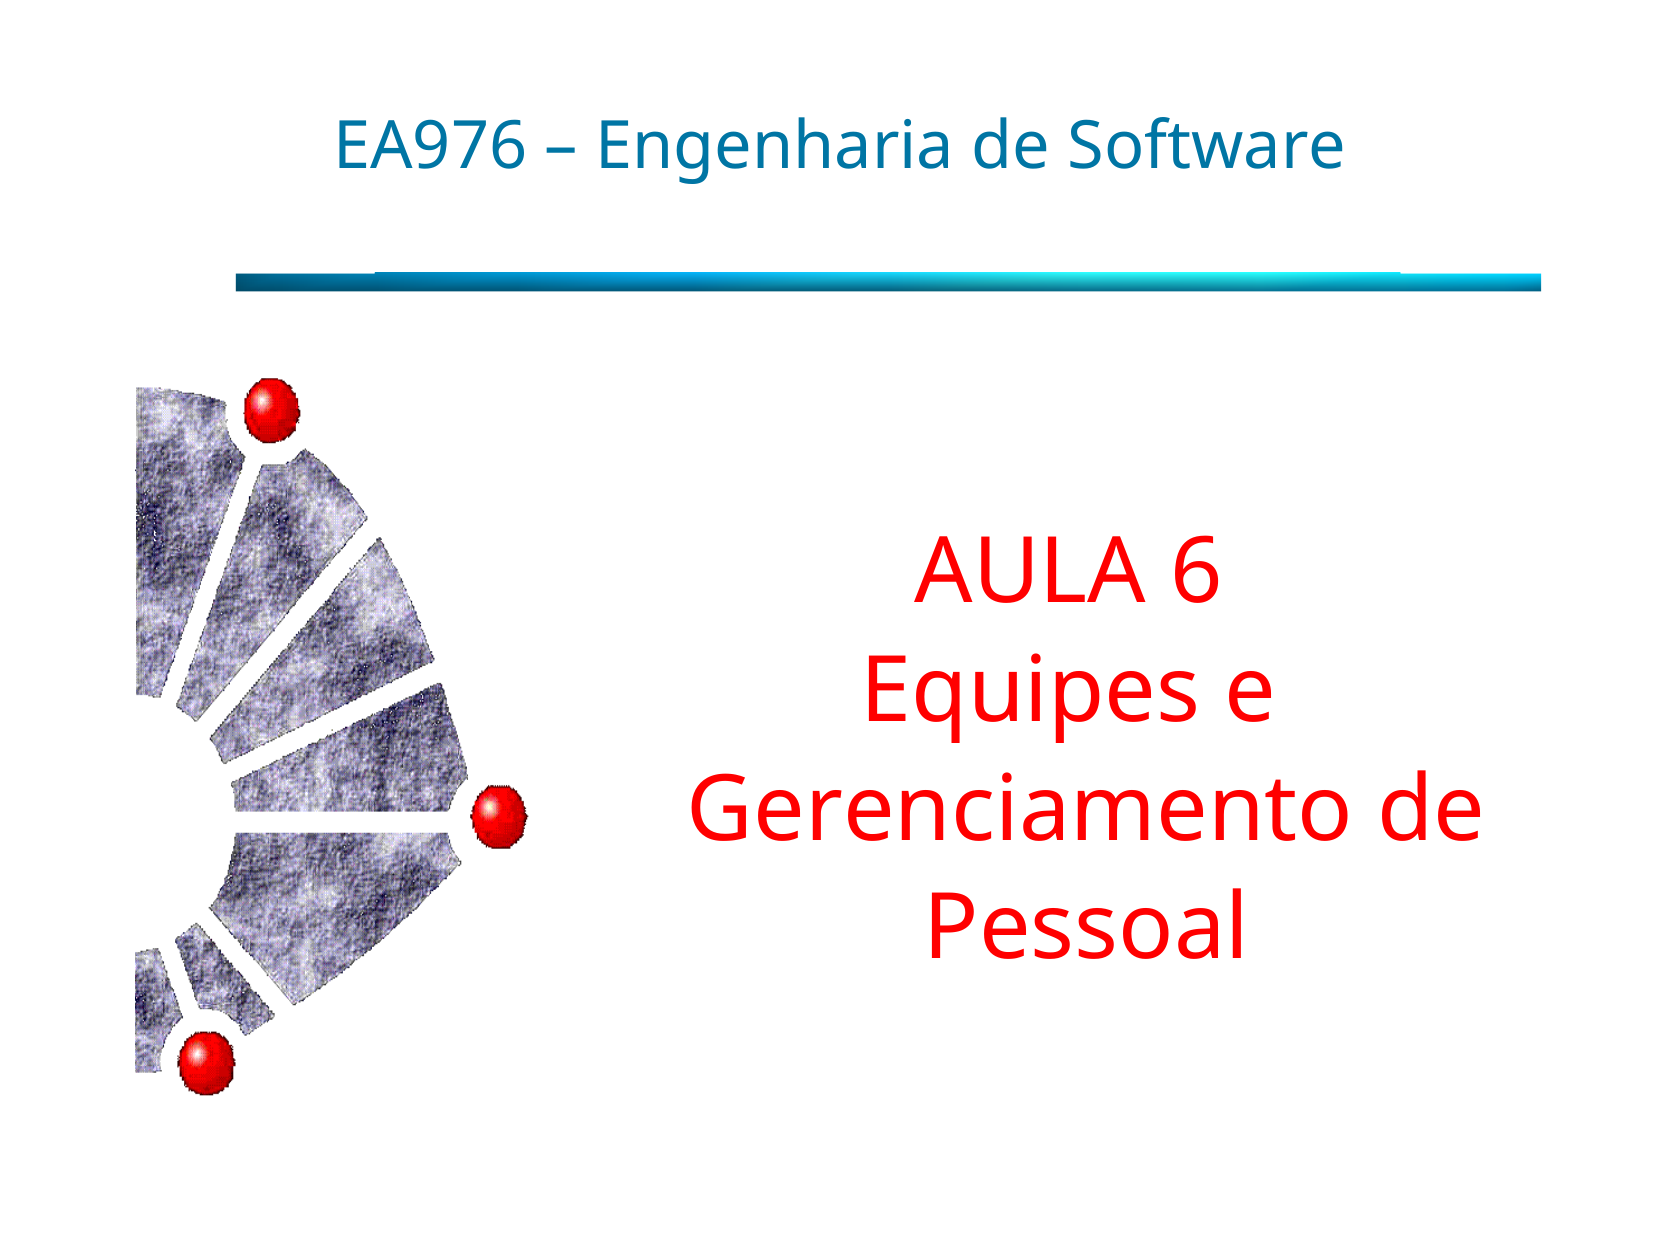

# EA976 – Engenharia de Software
AULA 6
Equipes e Gerenciamento de Pessoal